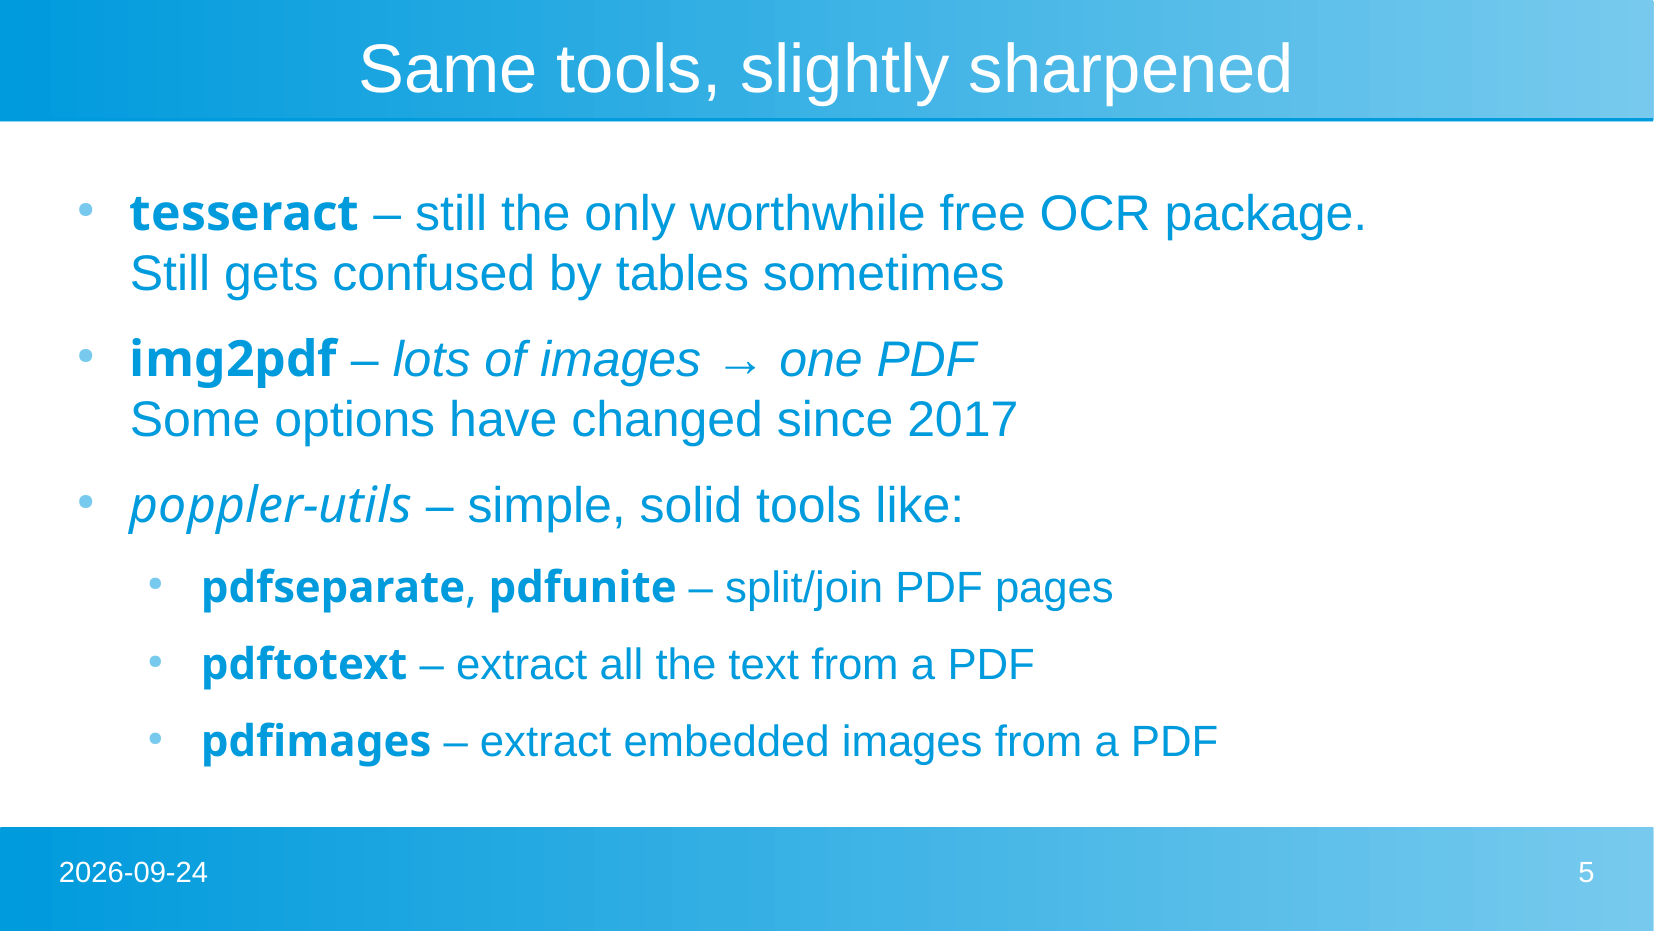

# Same tools, slightly sharpened
tesseract – still the only worthwhile free OCR package.
Still gets confused by tables sometimes
img2pdf – lots of images → one PDF
Some options have changed since 2017
poppler-utils – simple, solid tools like:
pdfseparate, pdfunite – split/join PDF pages
pdftotext – extract all the text from a PDF
pdfimages – extract embedded images from a PDF
5